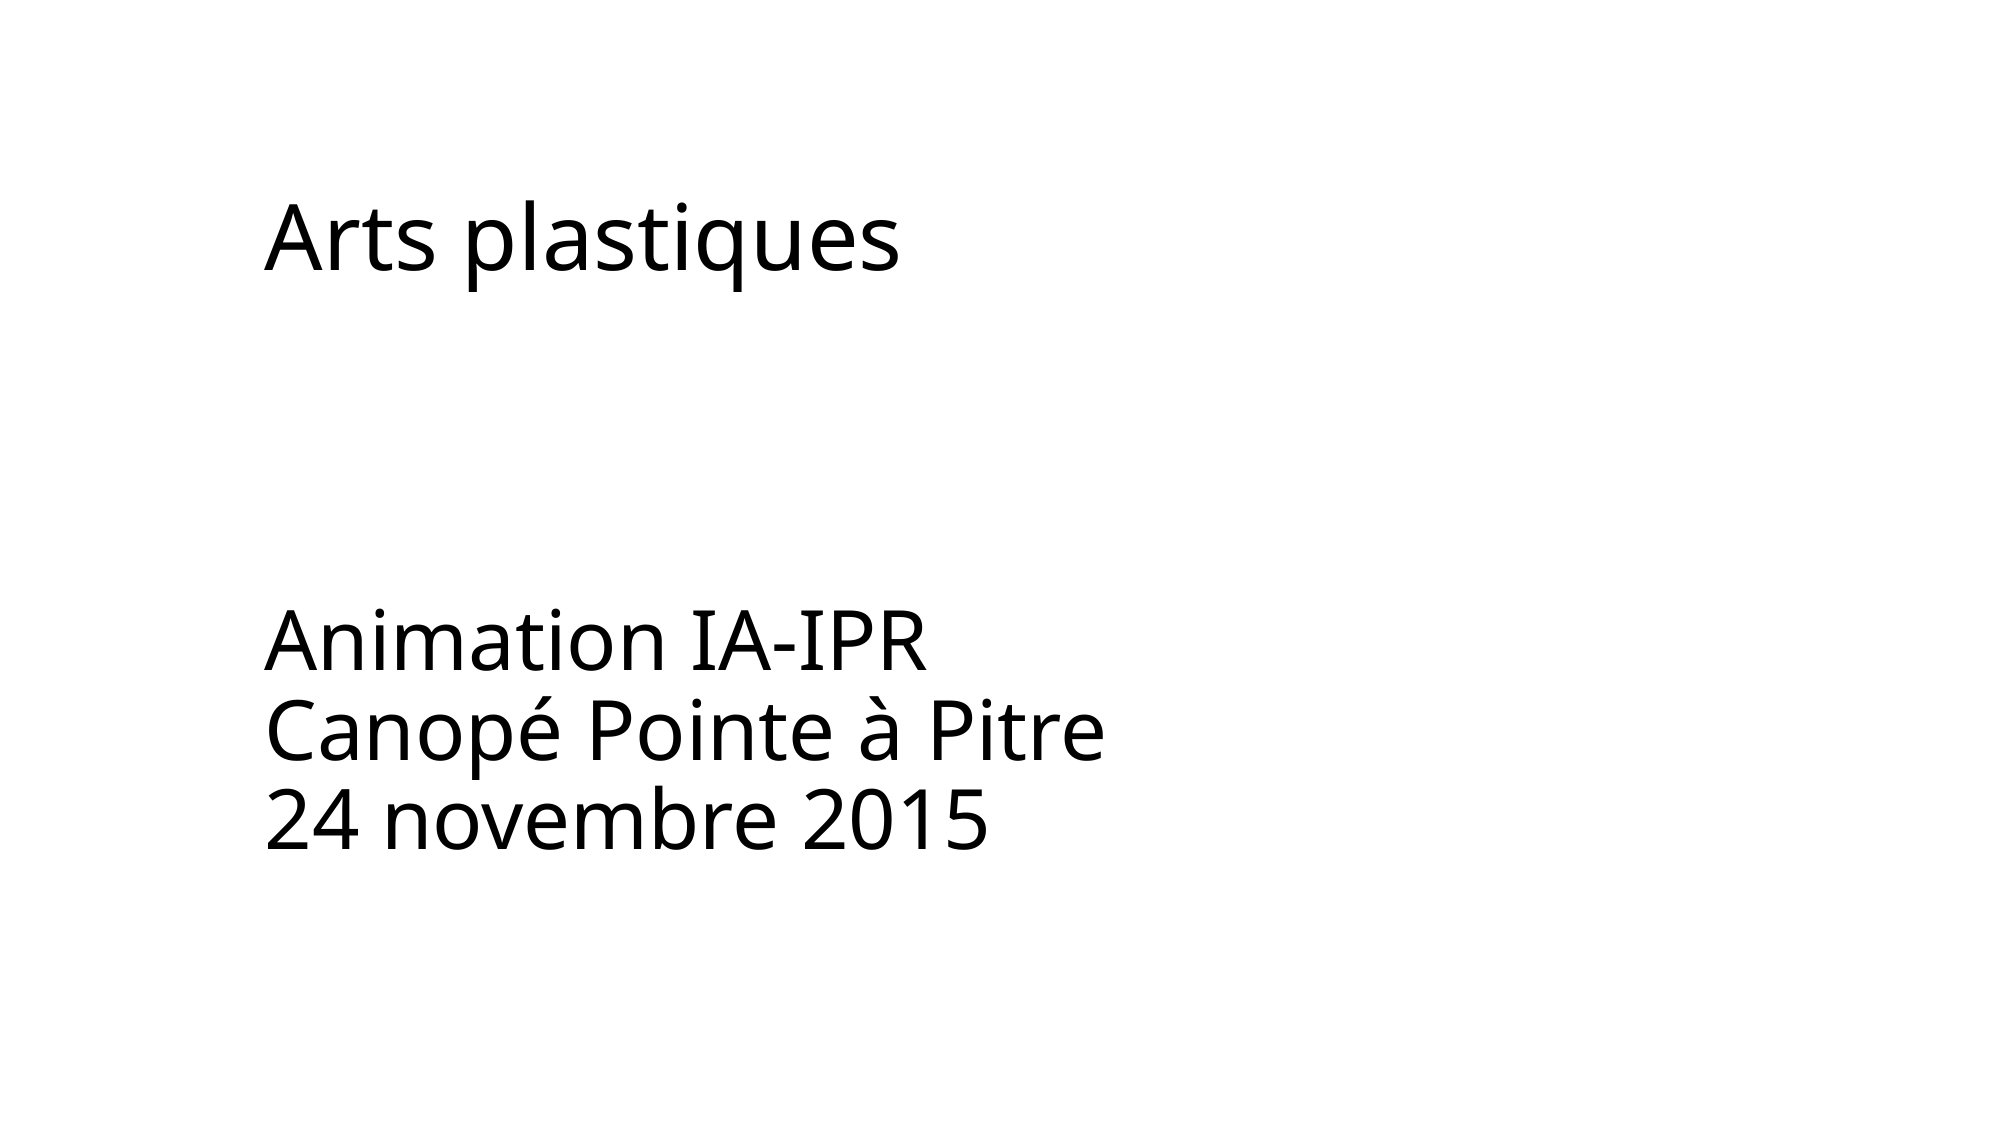

# Arts plastiques
Animation IA-IPR
Canopé Pointe à Pitre
24 novembre 2015